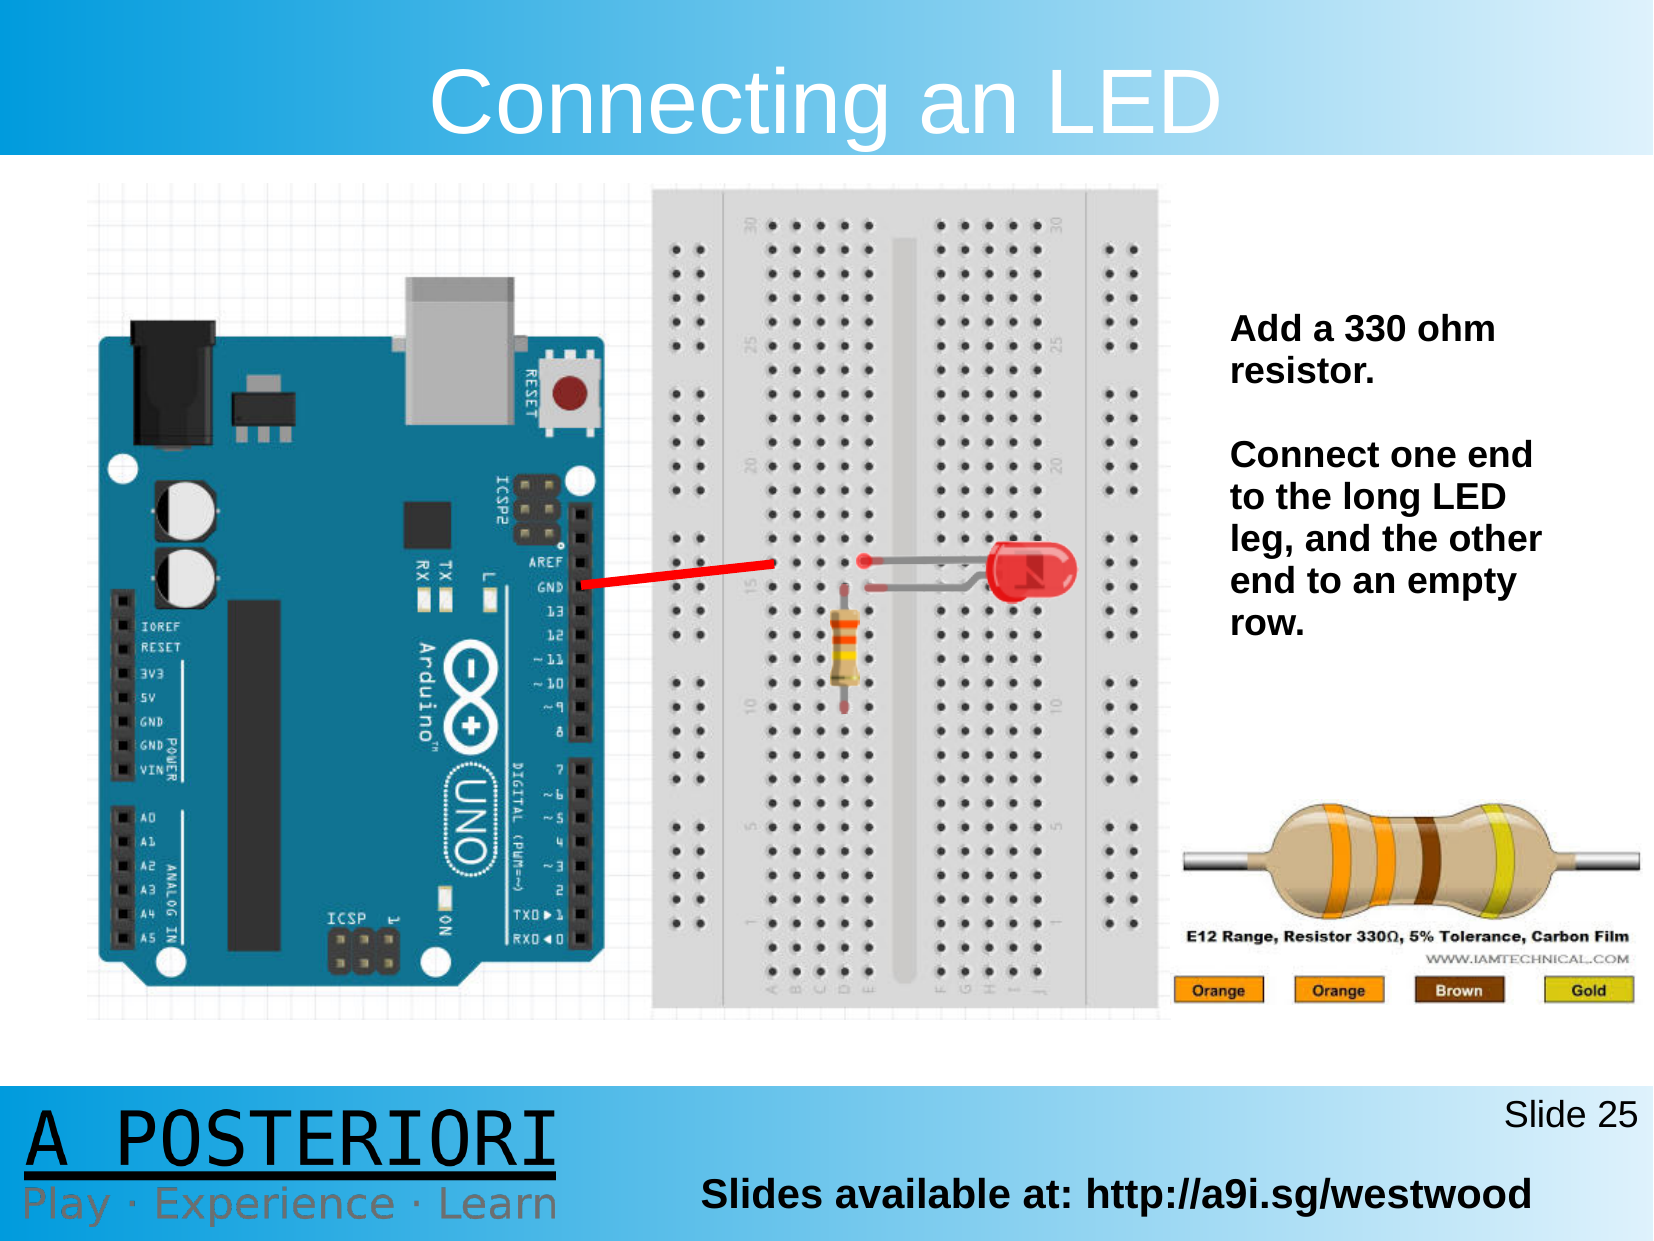

# Connecting an LED
Add a 330 ohm resistor.
Connect one end to the long LED leg, and the other end to an empty row.